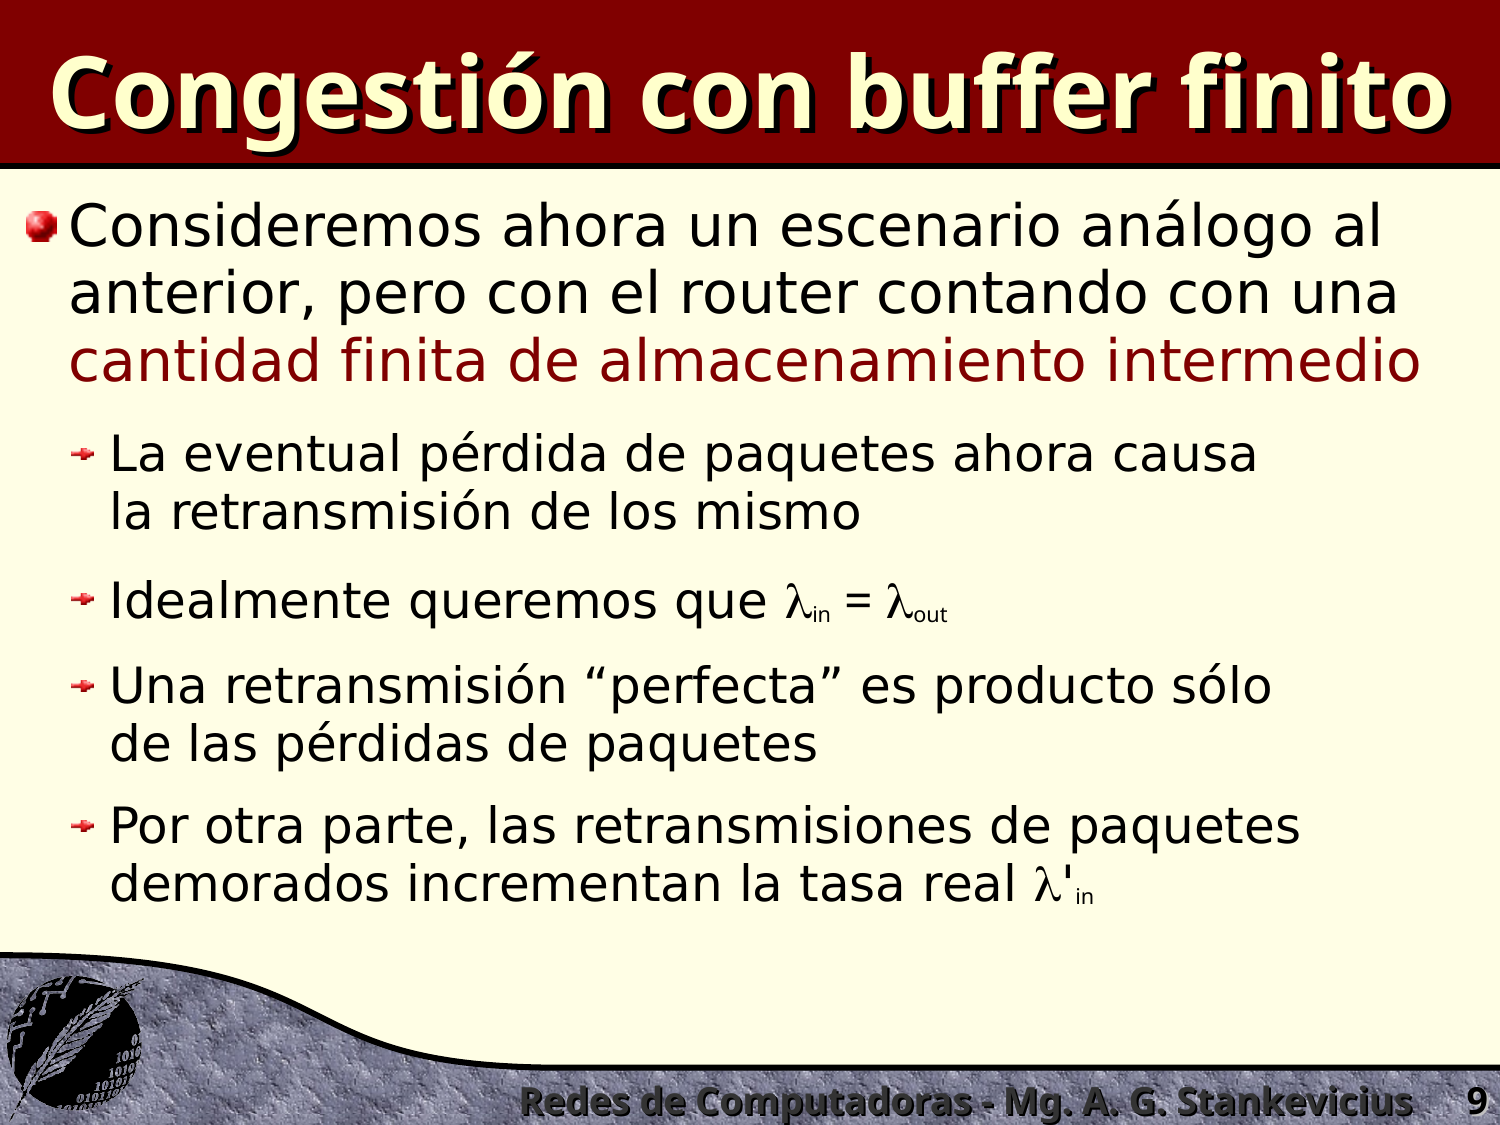

# Congestión con buffer finito
Consideremos ahora un escenario análogo al anterior, pero con el router contando con una cantidad finita de almacenamiento intermedio
La eventual pérdida de paquetes ahora causa
la retransmisión de los mismo
Idealmente queremos que in = out
Una retransmisión “perfecta” es producto sólo
de las pérdidas de paquetes
Por otra parte, las retransmisiones de paquetes demorados incrementan la tasa real 'in
9